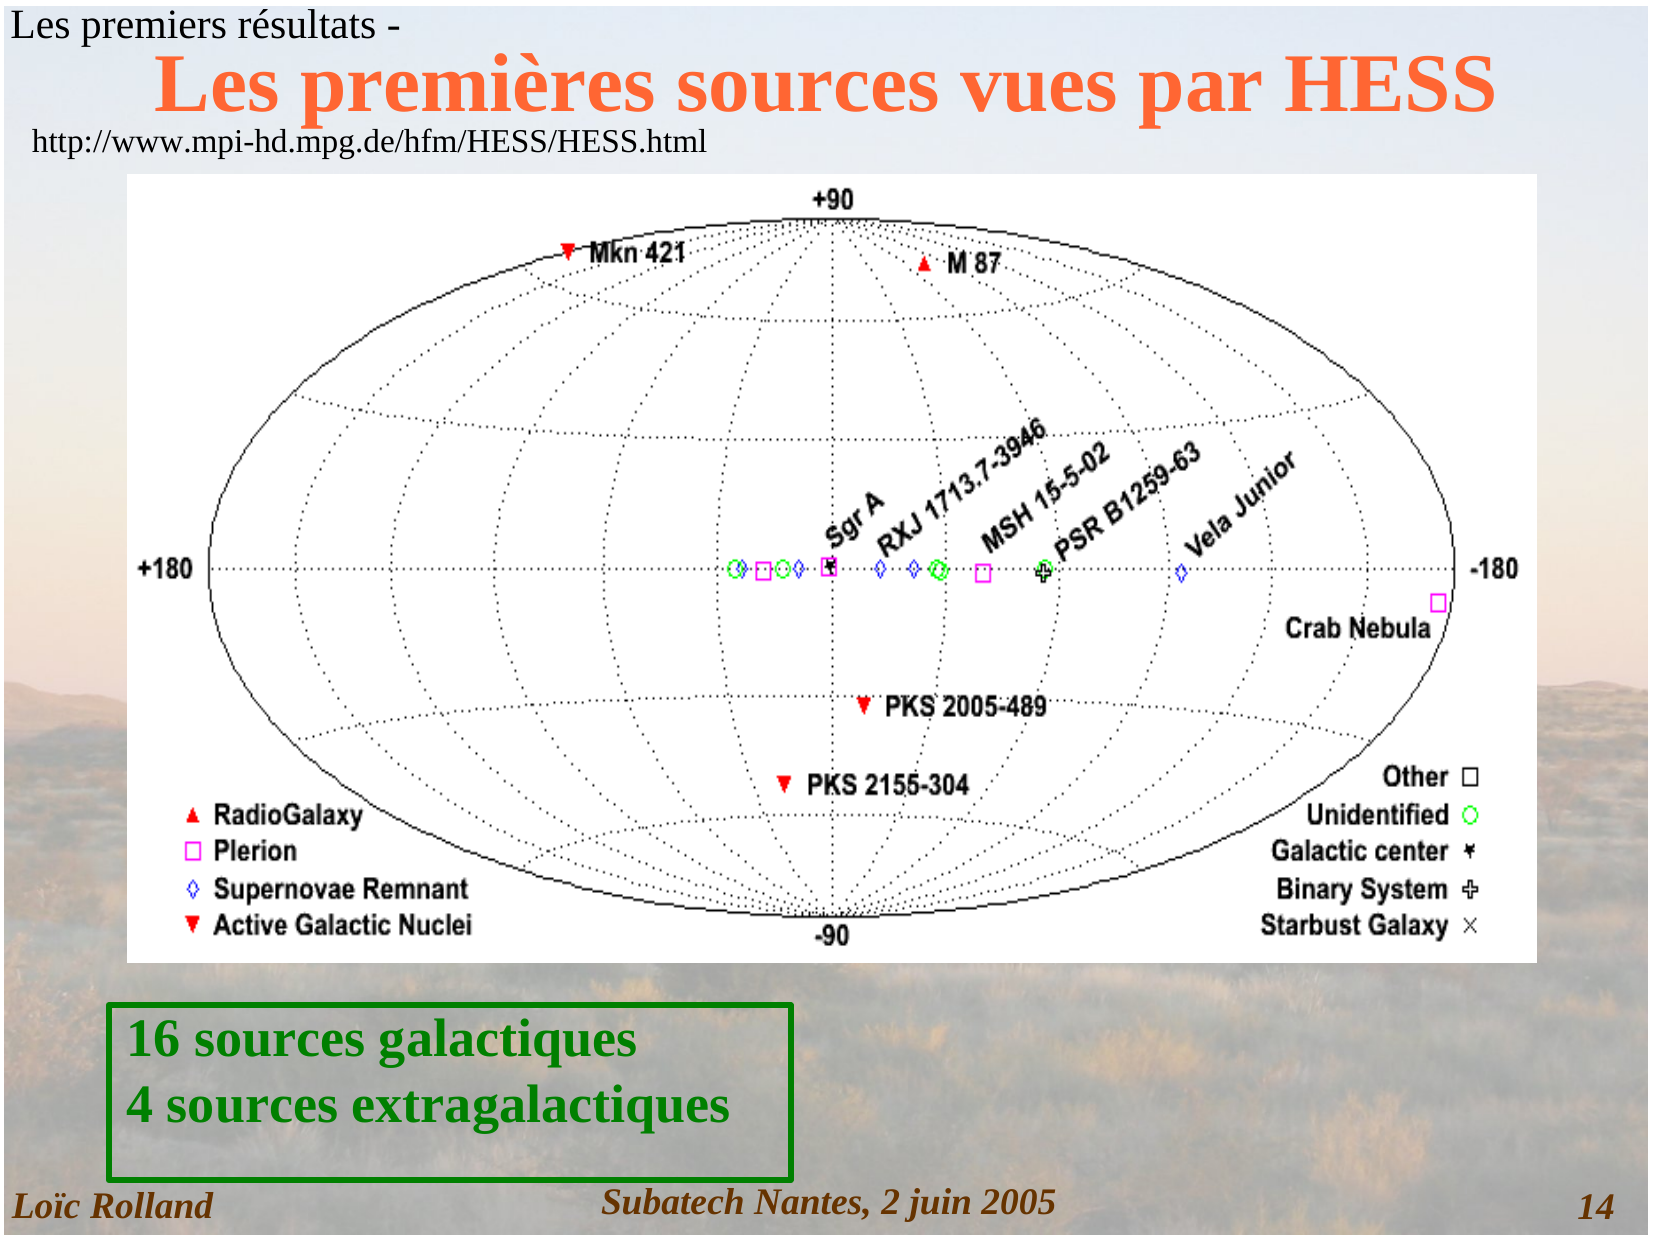

Les premiers résultats -
# Les premières sources vues par HESS
http://www.mpi-hd.mpg.de/hfm/HESS/HESS.html
16 sources galactiques
4 sources extragalactiques